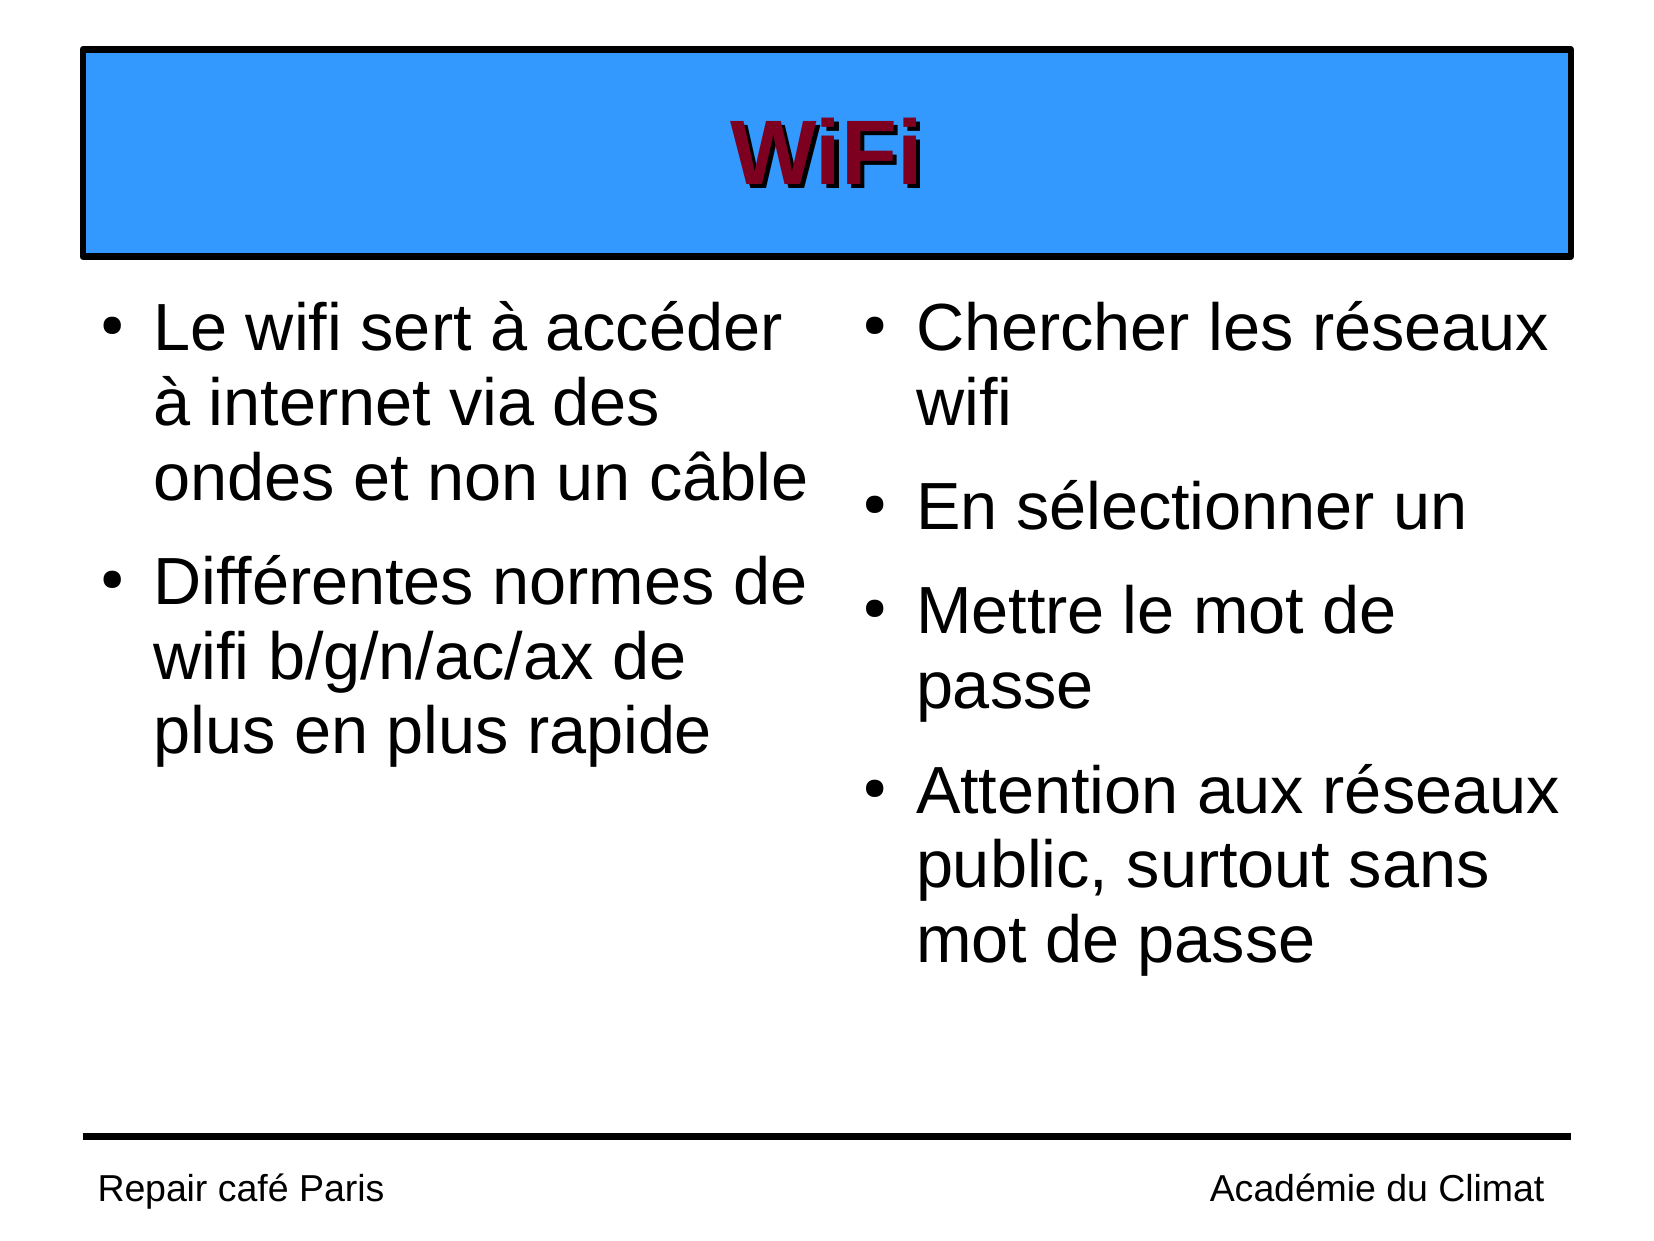

# WiFi
Le wifi sert à accéder à internet via des ondes et non un câble
Différentes normes de wifi b/g/n/ac/ax de plus en plus rapide
Chercher les réseaux wifi
En sélectionner un
Mettre le mot de passe
Attention aux réseaux public, surtout sans mot de passe
Repair café Paris	Académie du Climat